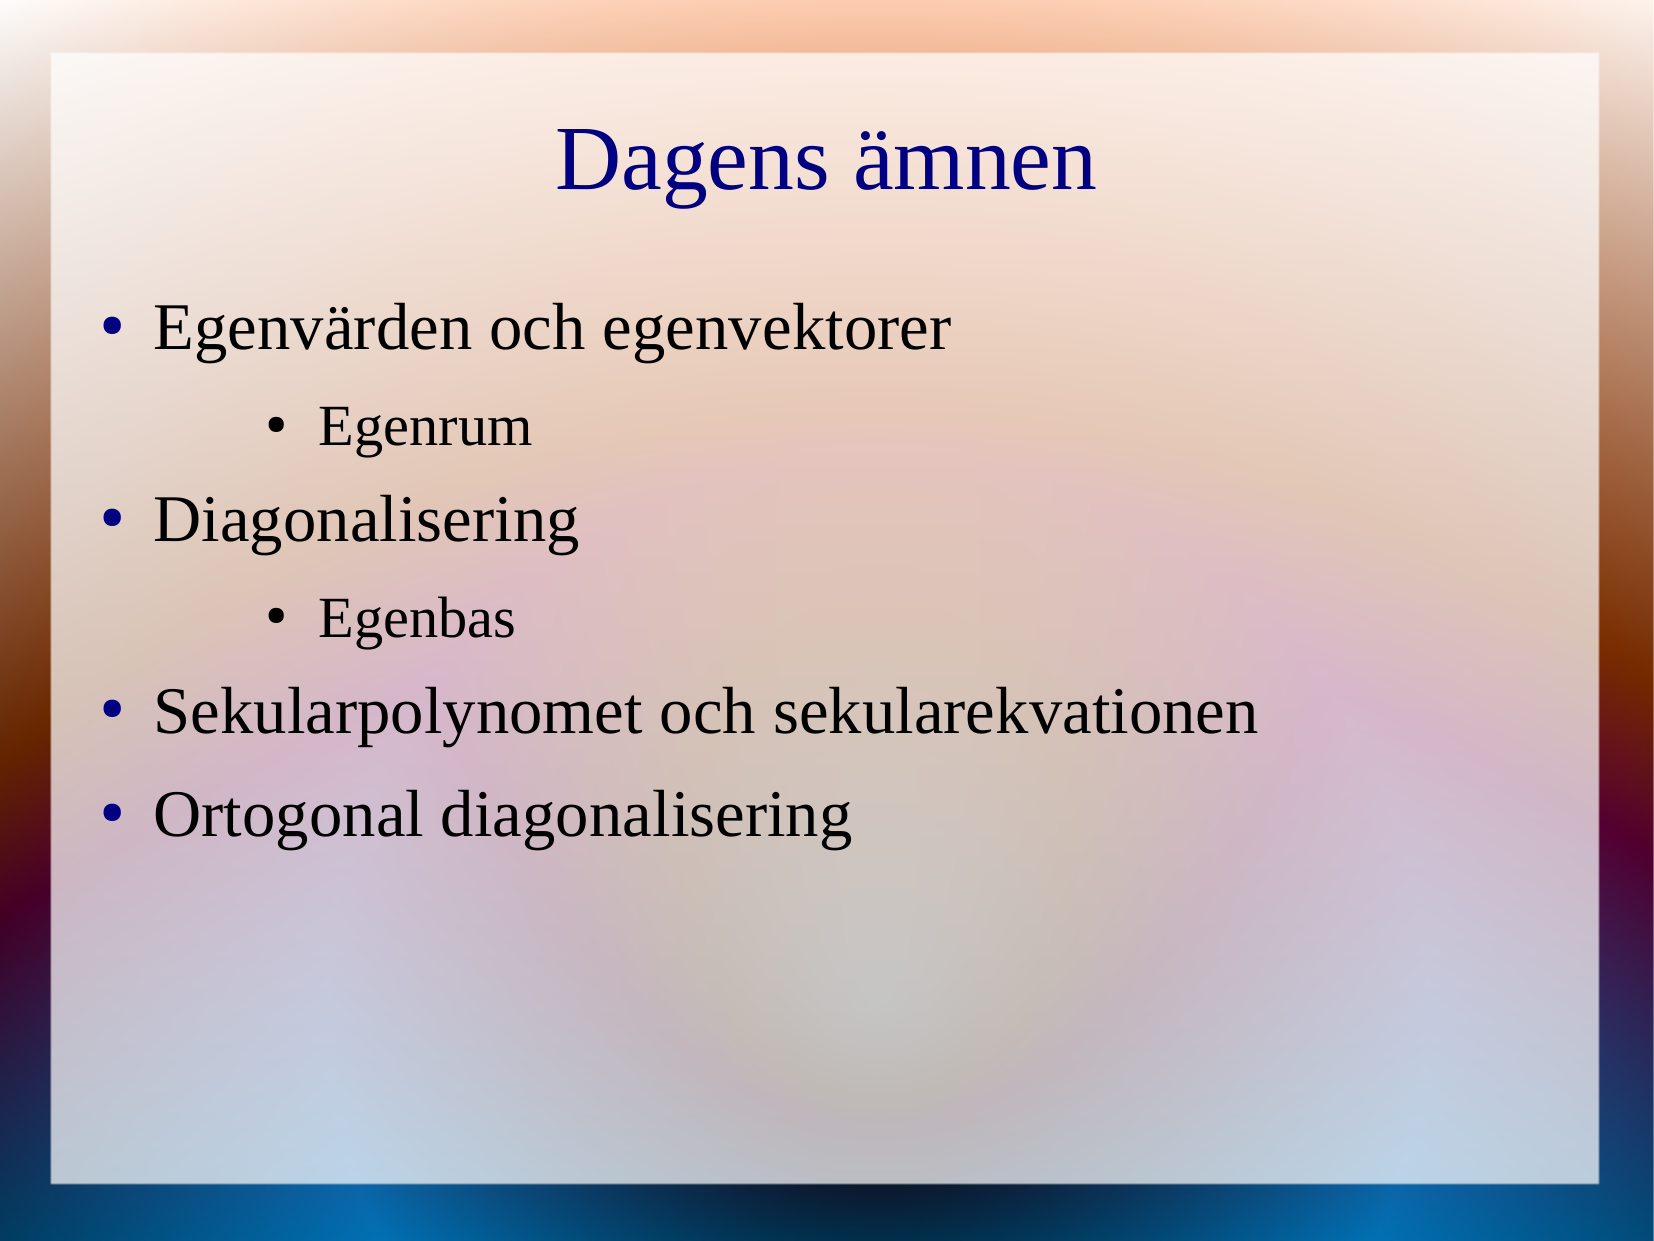

# Dagens ämnen
Egenvärden och egenvektorer
Egenrum
Diagonalisering
Egenbas
Sekularpolynomet och sekularekvationen
Ortogonal diagonalisering